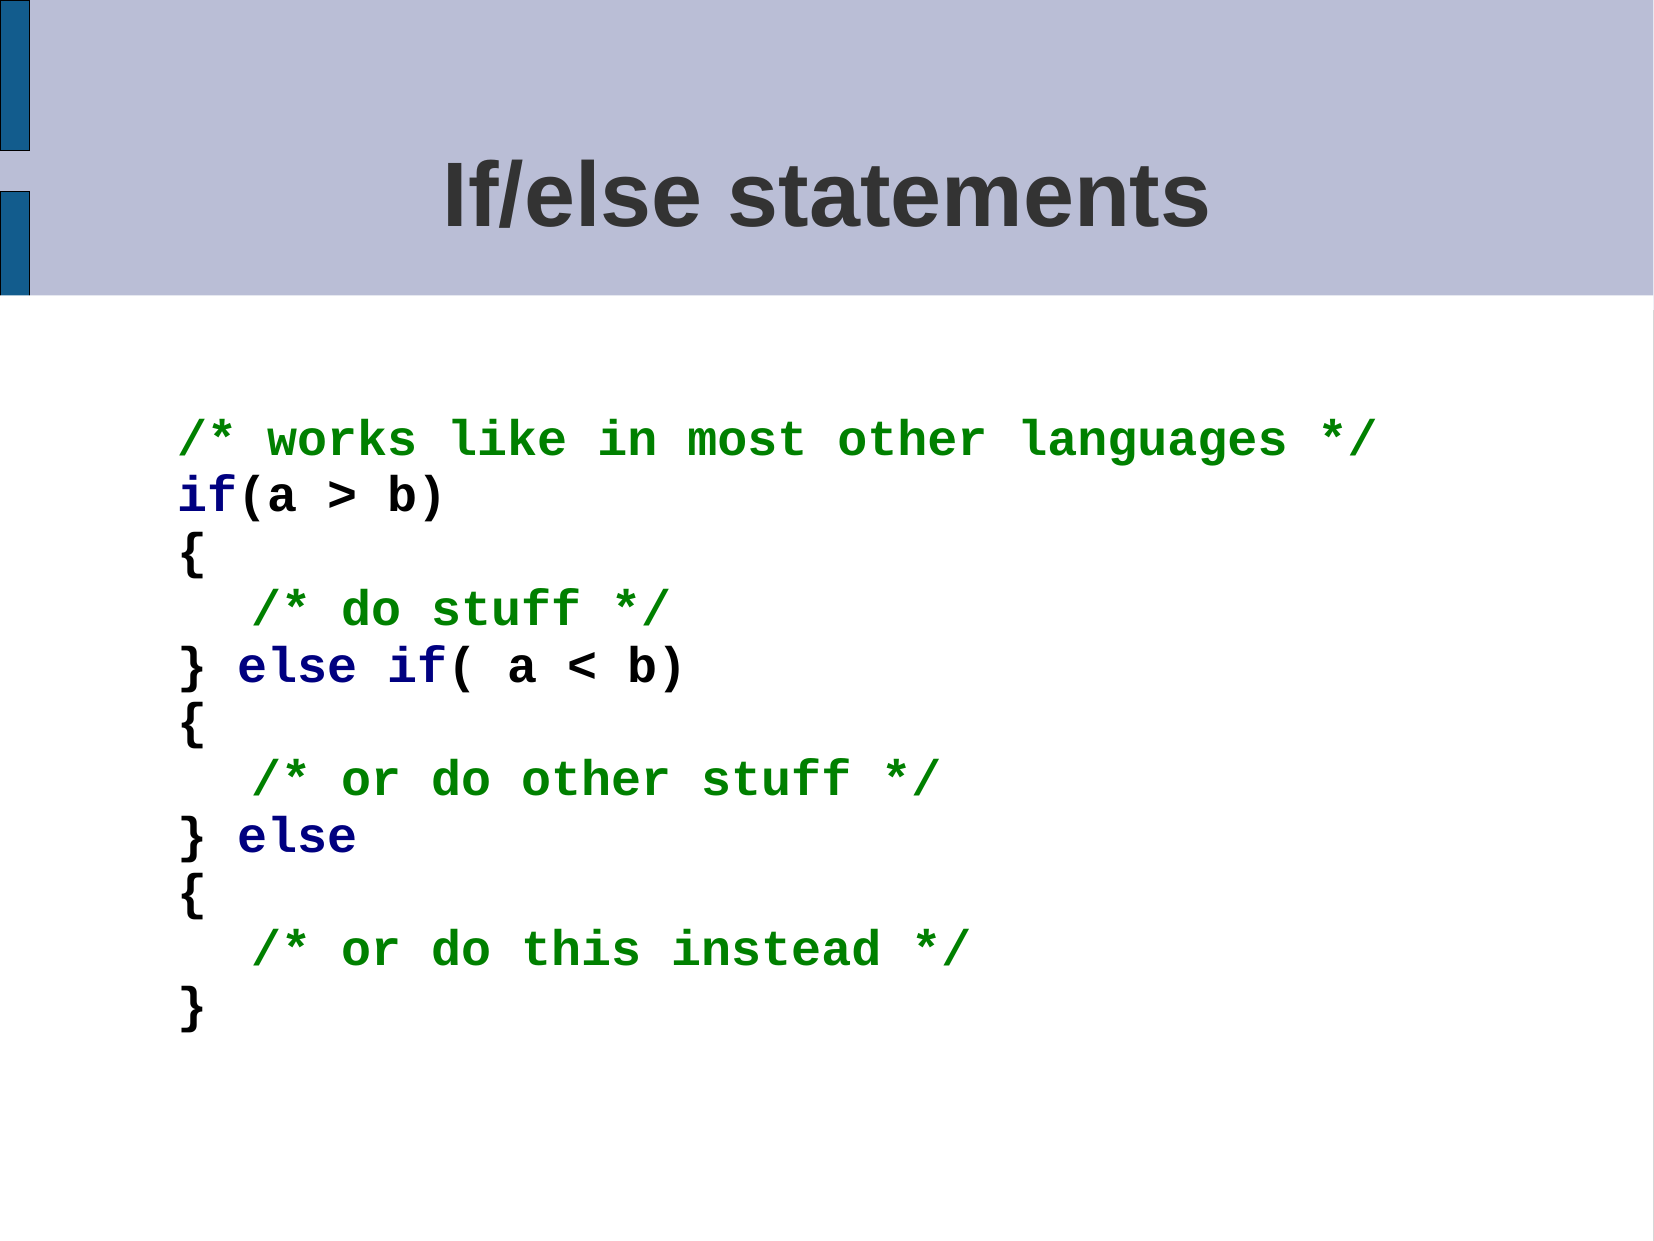

# If/else statements
/* works like in most other languages */
if(a > b)
{
	/* do stuff */
} else if( a < b)
{
	/* or do other stuff */
} else
{
	/* or do this instead */
}